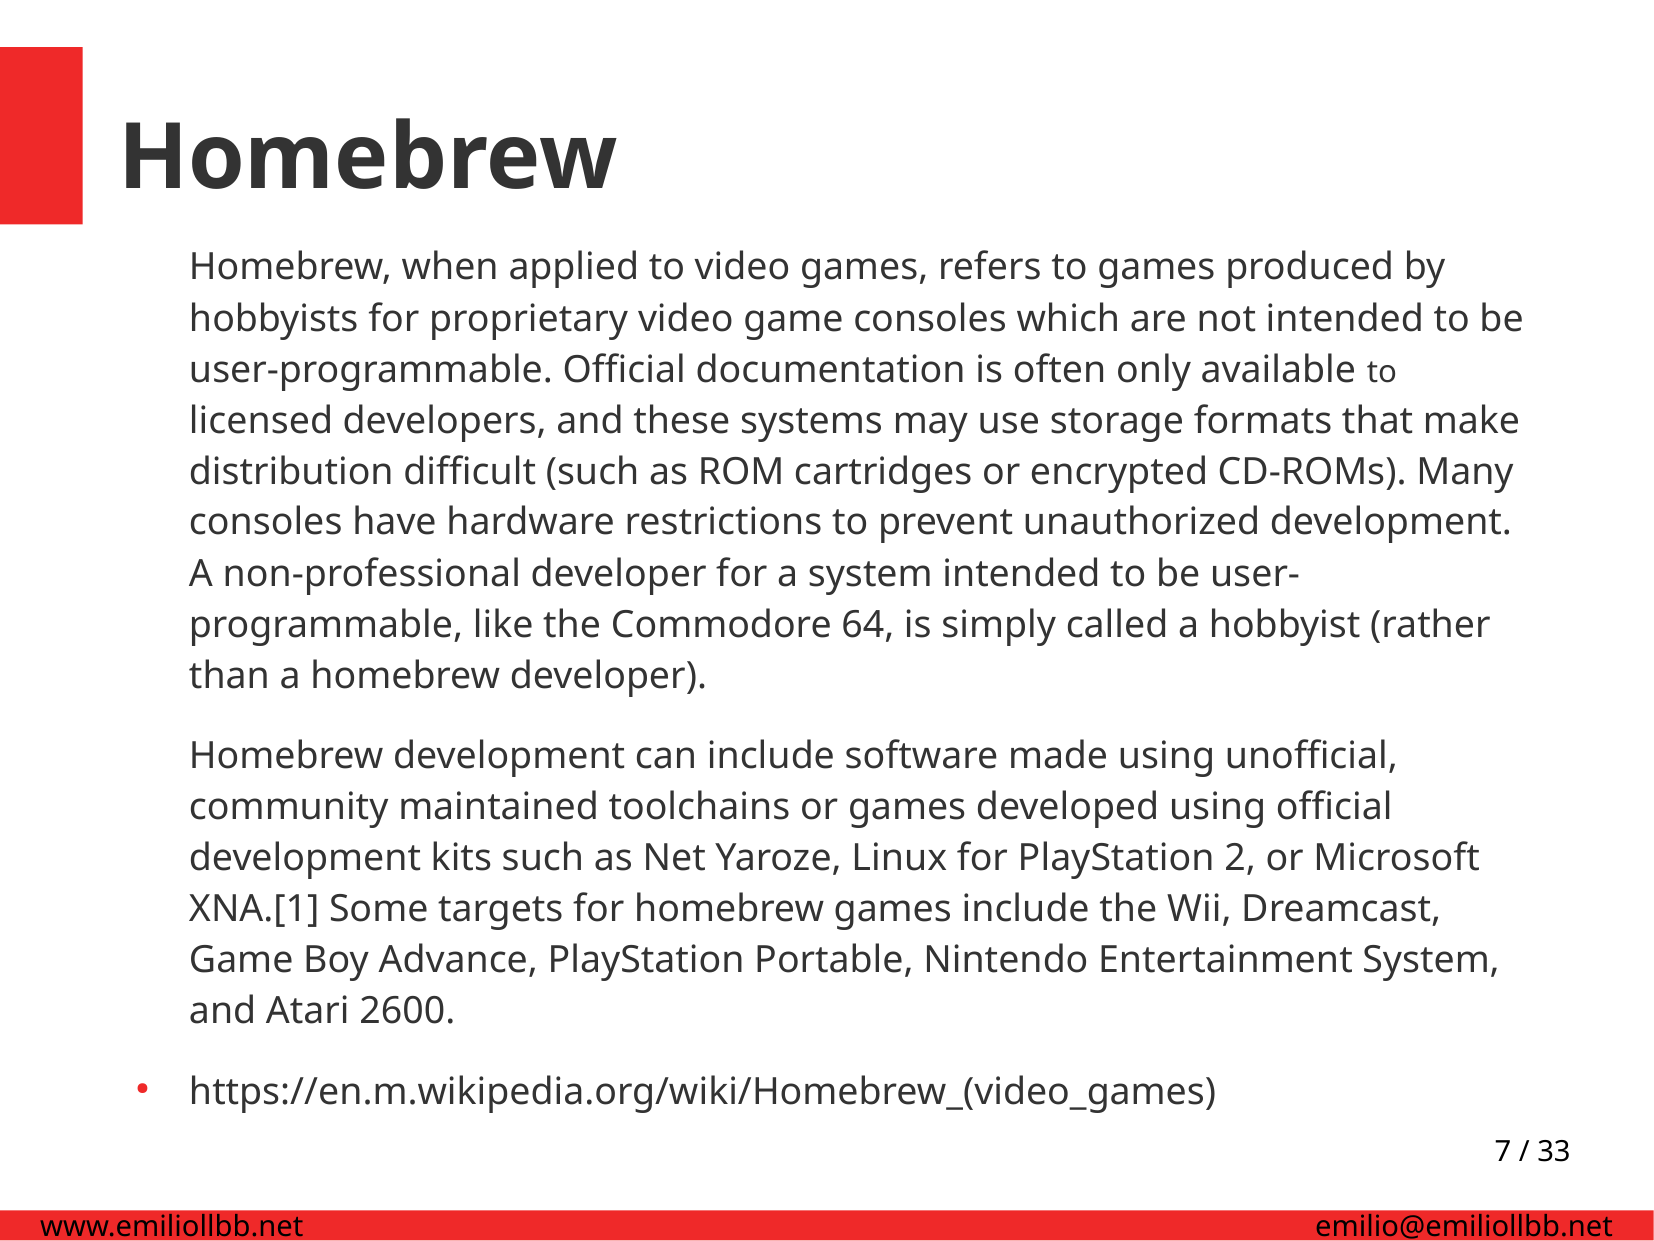

# Homebrew
Homebrew, when applied to video games, refers to games produced by hobbyists for proprietary video game consoles which are not intended to be user-programmable. Official documentation is often only available to licensed developers, and these systems may use storage formats that make distribution difficult (such as ROM cartridges or encrypted CD-ROMs). Many consoles have hardware restrictions to prevent unauthorized development. A non-professional developer for a system intended to be user-programmable, like the Commodore 64, is simply called a hobbyist (rather than a homebrew developer).
Homebrew development can include software made using unofficial, community maintained toolchains or games developed using official development kits such as Net Yaroze, Linux for PlayStation 2, or Microsoft XNA.[1] Some targets for homebrew games include the Wii, Dreamcast, Game Boy Advance, PlayStation Portable, Nintendo Entertainment System, and Atari 2600.
https://en.m.wikipedia.org/wiki/Homebrew_(video_games)
7